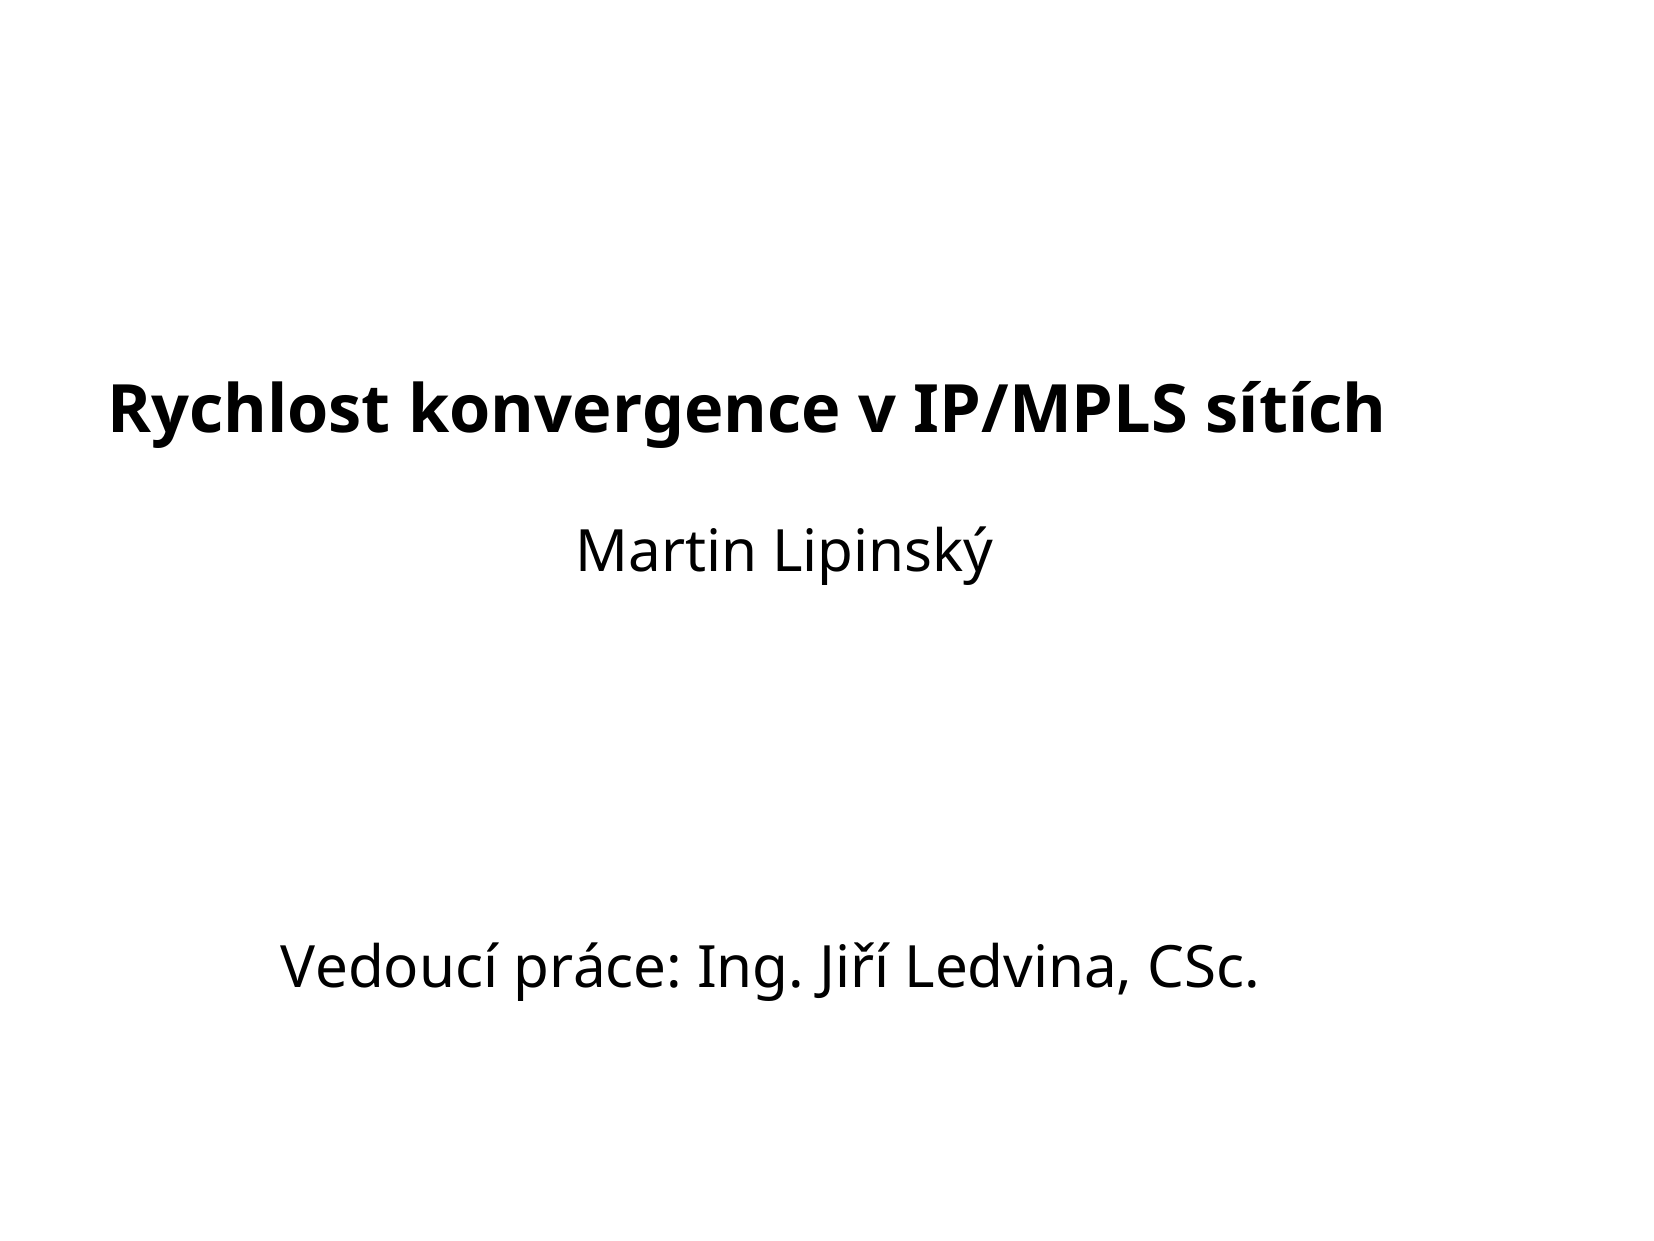

Rychlost konvergence v IP/MPLS sítích
Martin Lipinský
Vedoucí práce: Ing. Jiří Ledvina, CSc.